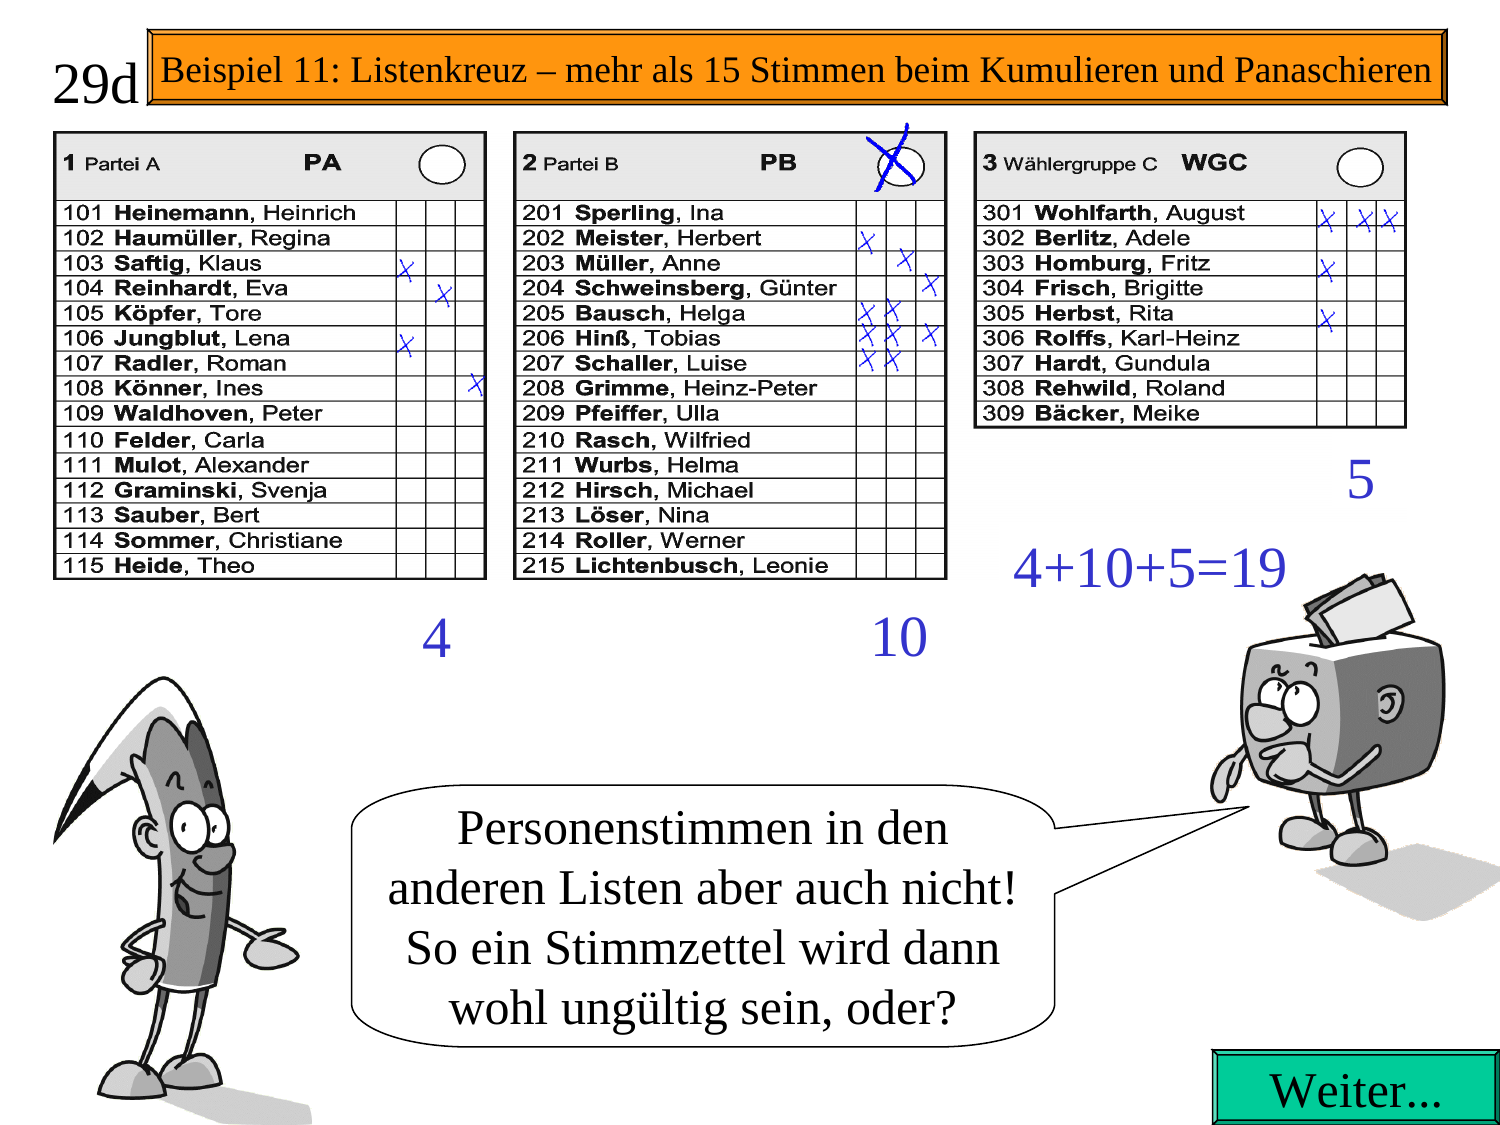

Beispiel 11: Listenkreuz – mehr als 15 Stimmen beim Kumulieren und Panaschieren
29d
5
4+10+5=19
10
4
Personenstimmen in den anderen Listen aber auch nicht!
So ein Stimmzettel wird dann wohl ungültig sein, oder?
Weiter...